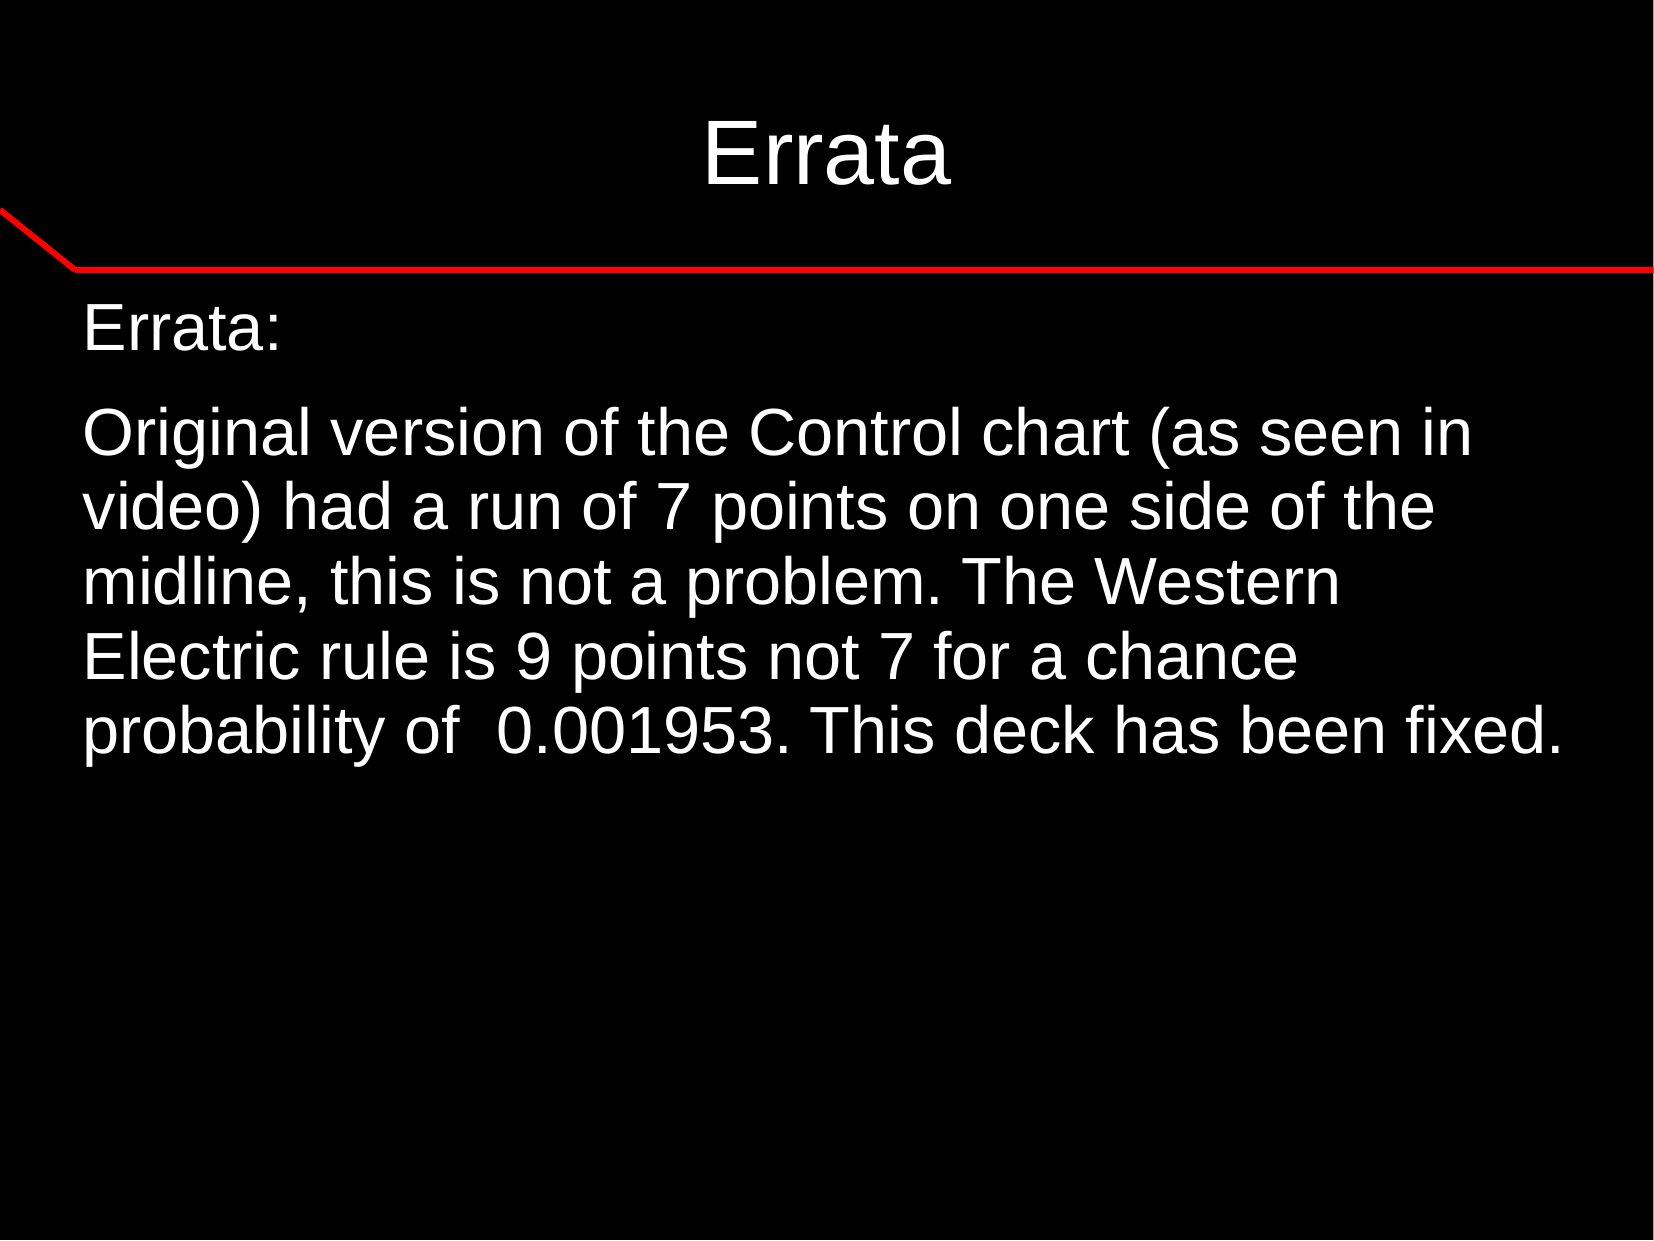

# Errata
Errata:
Original version of the Control chart (as seen in video) had a run of 7 points on one side of the midline, this is not a problem. The Western Electric rule is 9 points not 7 for a chance probability of 0.001953. This deck has been fixed.